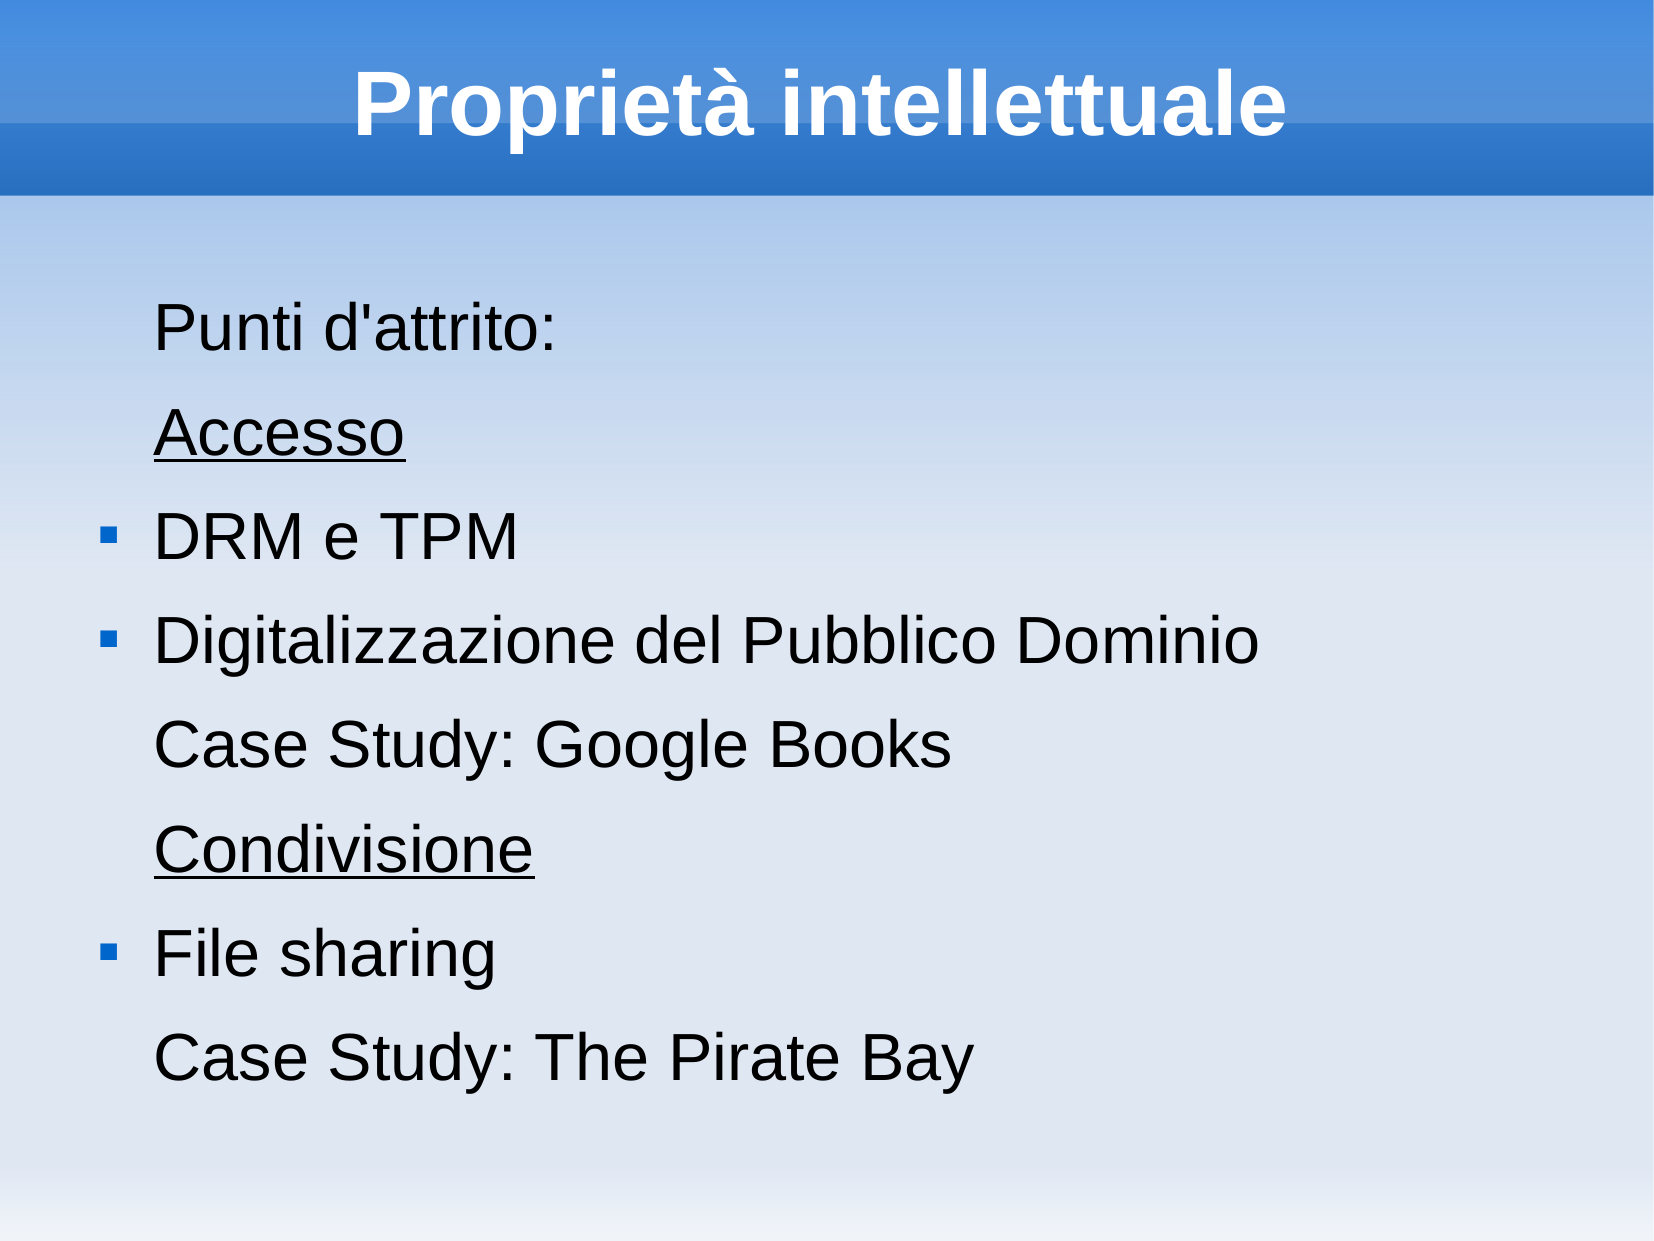

# Proprietà intellettuale
Punti d'attrito:
Accesso
DRM e TPM
Digitalizzazione del Pubblico Dominio
Case Study: Google Books
Condivisione
File sharing
Case Study: The Pirate Bay